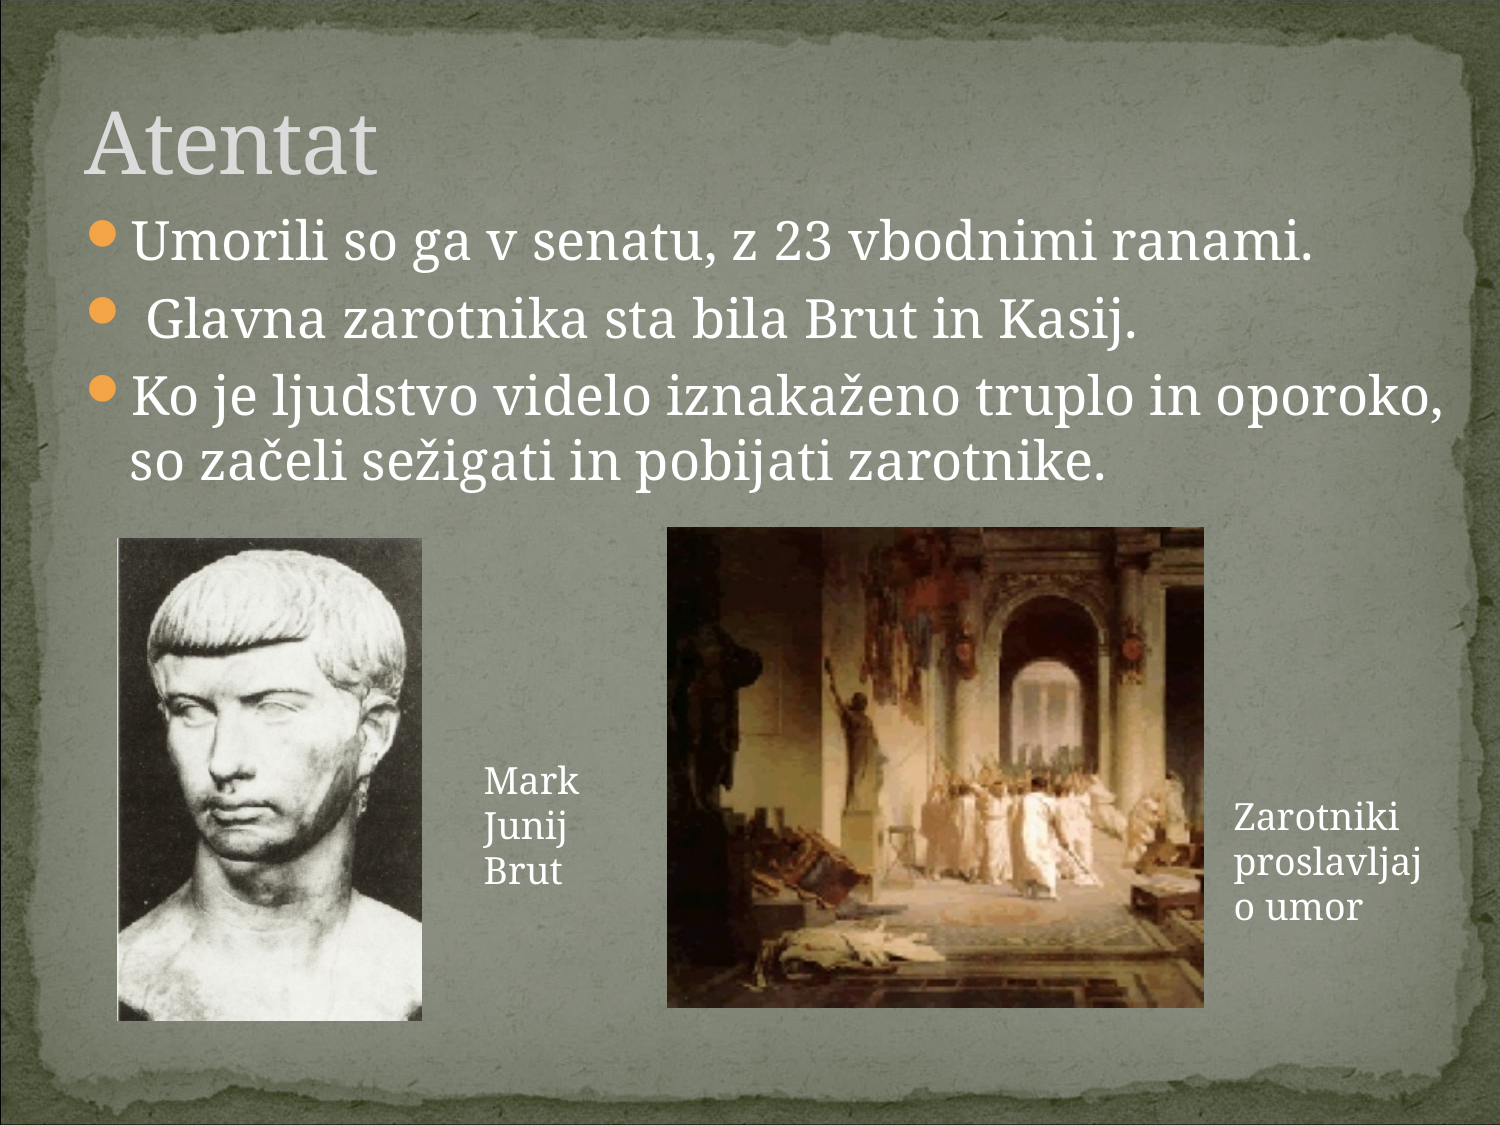

Atentat
# Umorili so ga v senatu, z 23 vbodnimi ranami.
 Glavna zarotnika sta bila Brut in Kasij.
Ko je ljudstvo videlo iznakaženo truplo in oporoko, so začeli sežigati in pobijati zarotnike.
Mark Junij Brut
Zarotniki proslavljajo umor